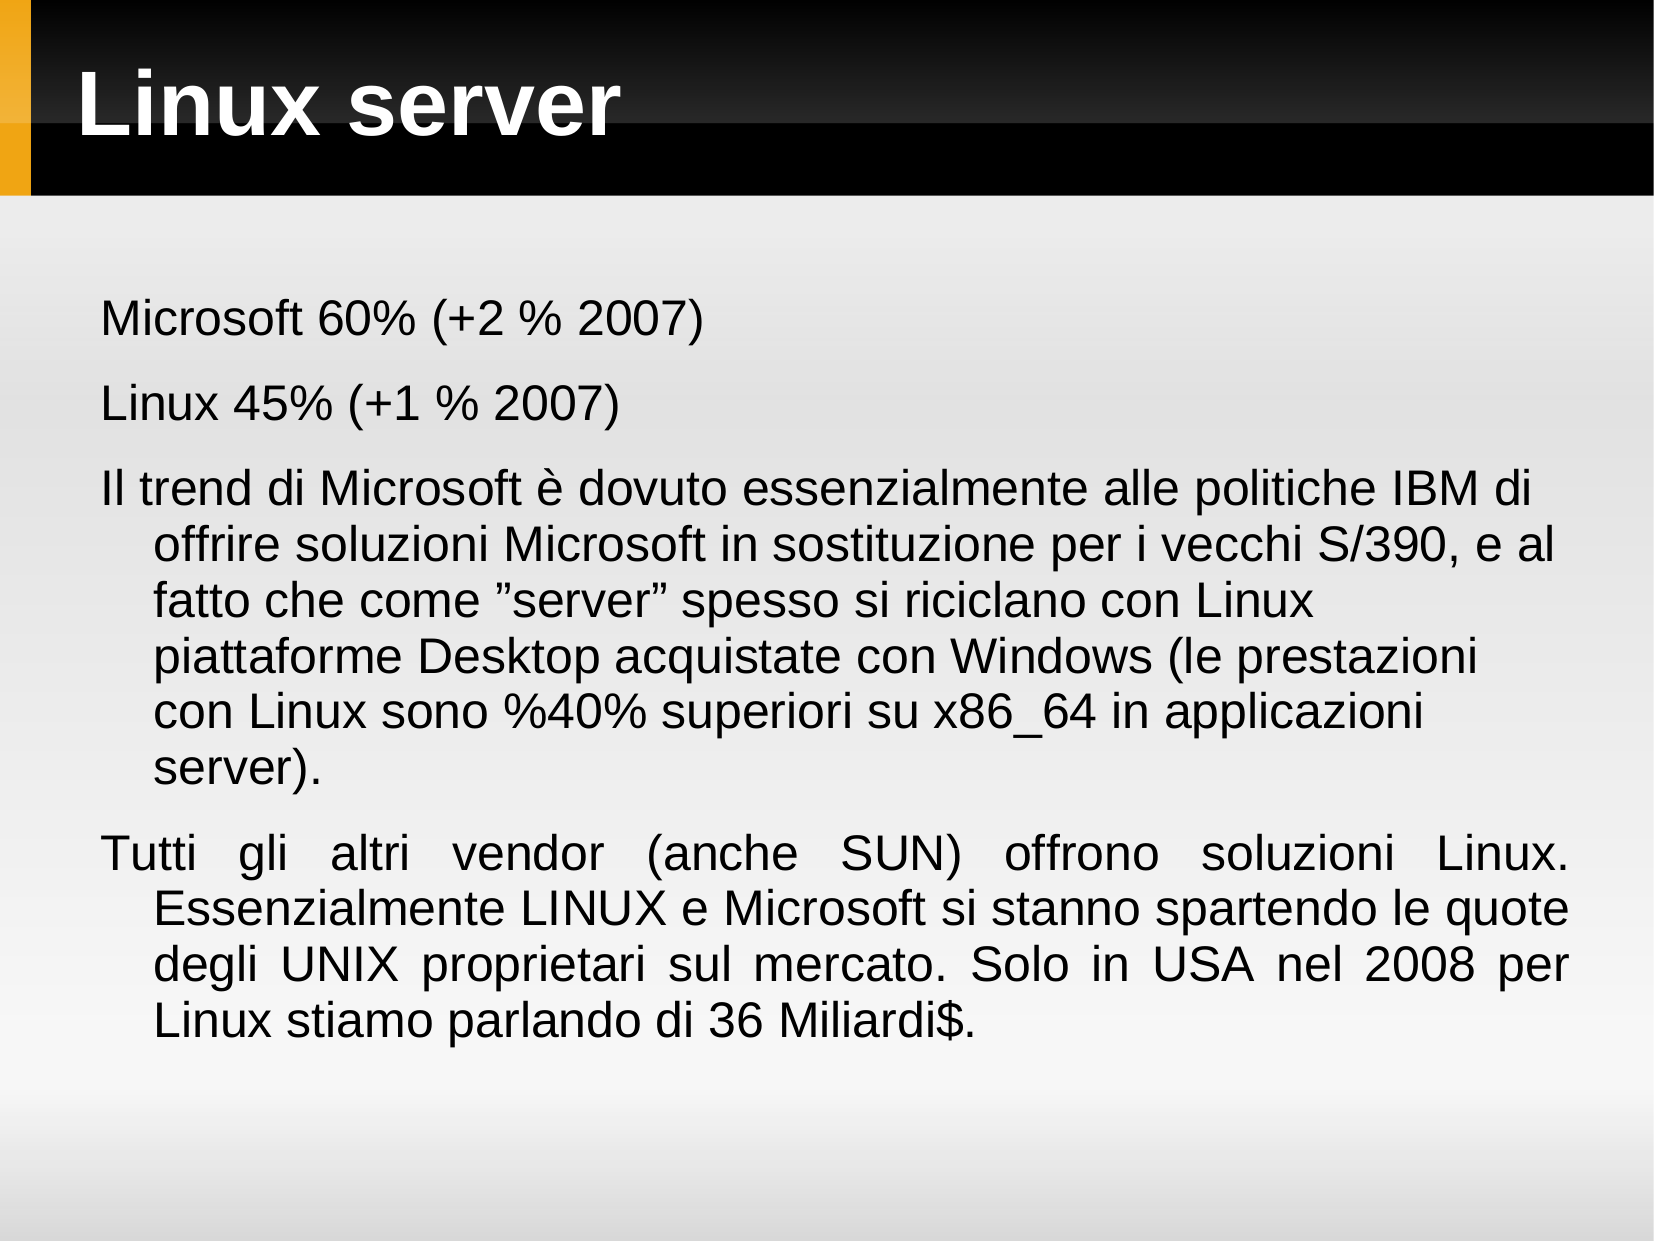

# Linux server
Microsoft 60% (+2 % 2007)
Linux 45% (+1 % 2007)
Il trend di Microsoft è dovuto essenzialmente alle politiche IBM di offrire soluzioni Microsoft in sostituzione per i vecchi S/390, e al fatto che come ”server” spesso si riciclano con Linux piattaforme Desktop acquistate con Windows (le prestazioni con Linux sono %40% superiori su x86_64 in applicazioni server).
Tutti gli altri vendor (anche SUN) offrono soluzioni Linux. Essenzialmente LINUX e Microsoft si stanno spartendo le quote degli UNIX proprietari sul mercato. Solo in USA nel 2008 per Linux stiamo parlando di 36 Miliardi$.